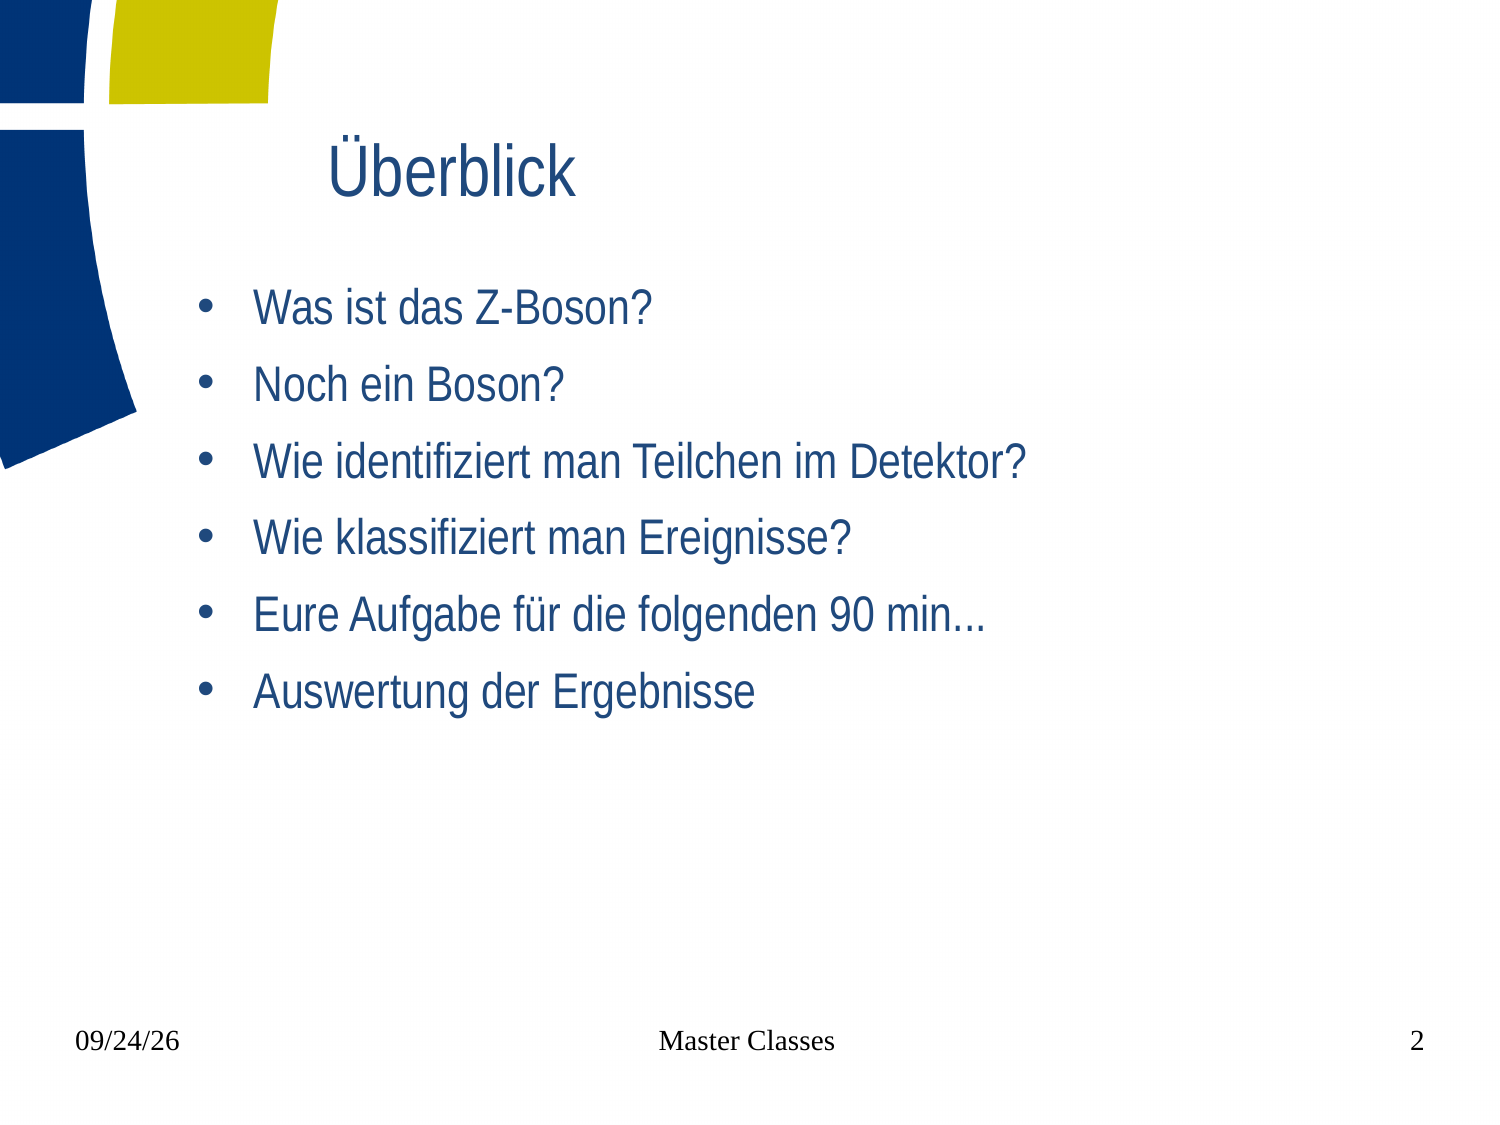

# Überblick
Was ist das Z-Boson?
Noch ein Boson?
Wie identifiziert man Teilchen im Detektor?
Wie klassifiziert man Ereignisse?
Eure Aufgabe für die folgenden 90 min...
Auswertung der Ergebnisse
International Masterclasses 2013
2